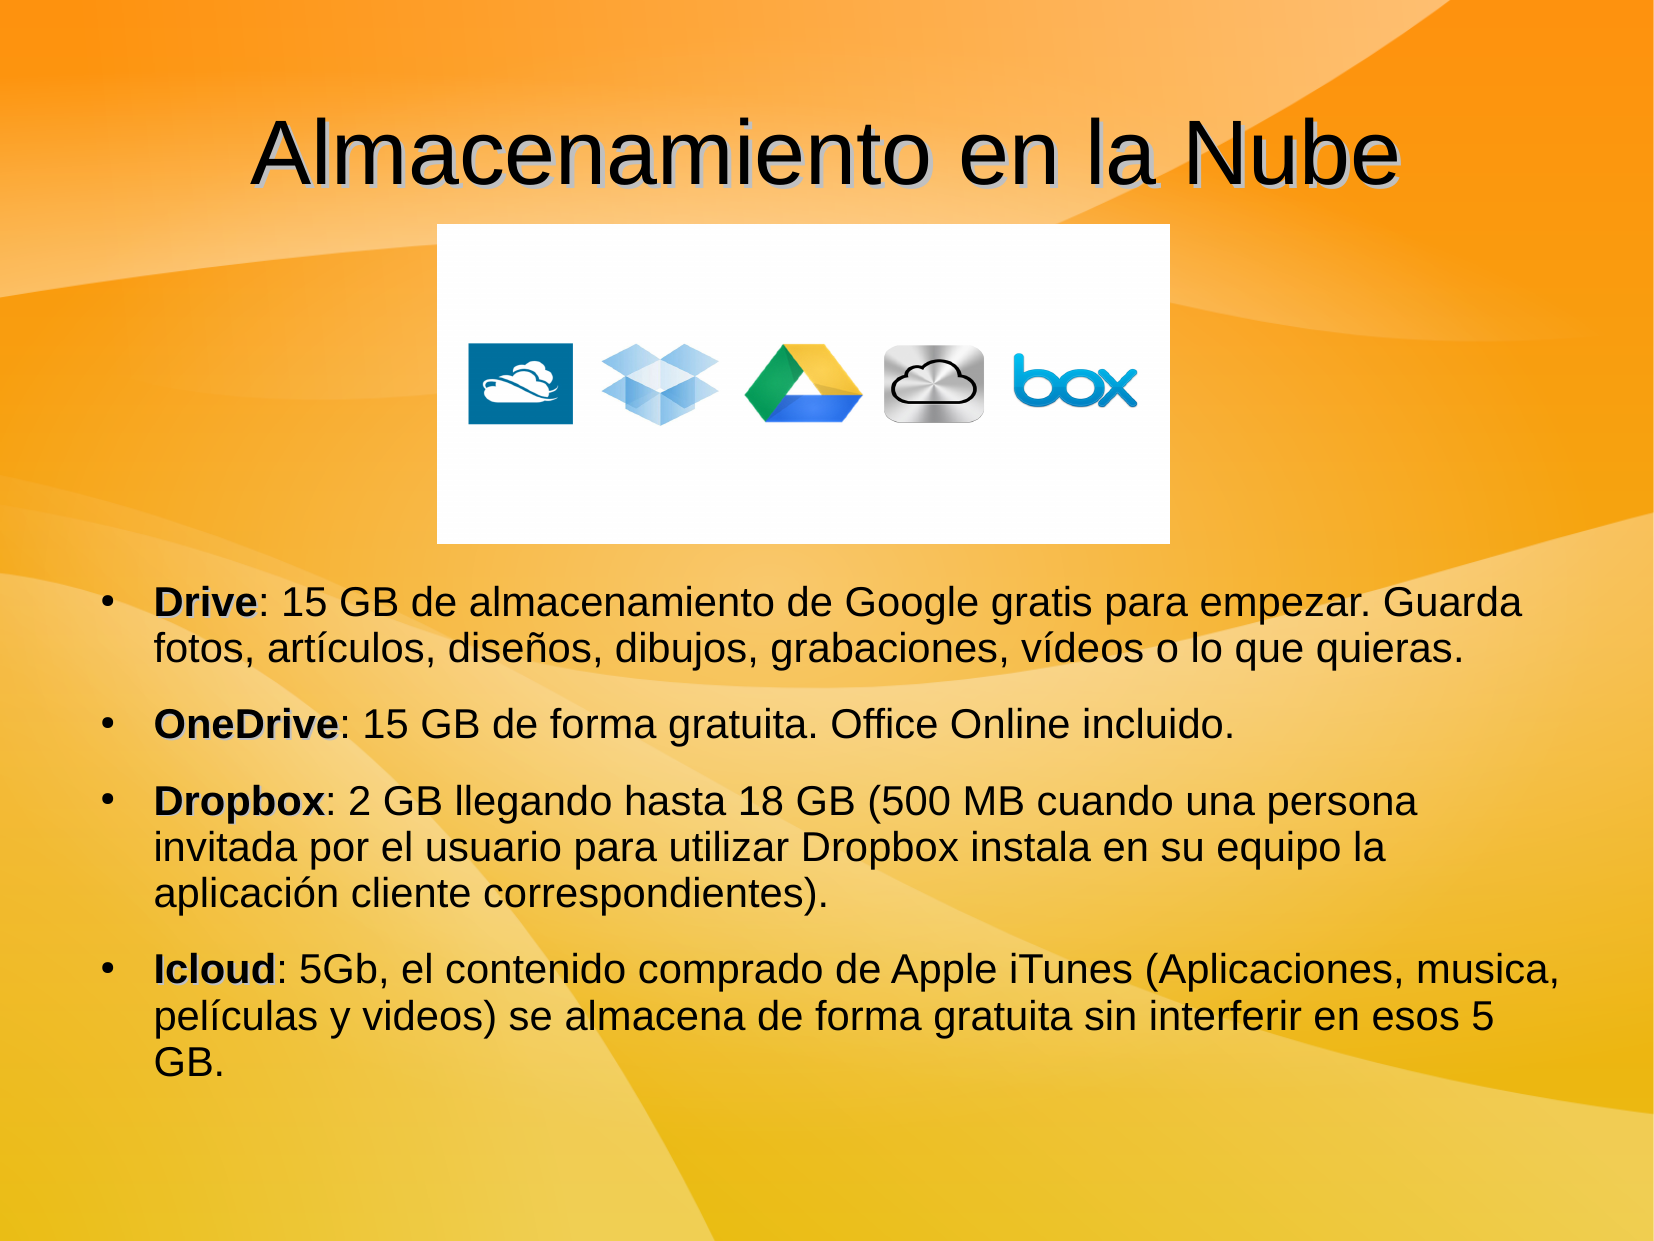

# Almacenamiento en la Nube
Drive: 15 GB de almacenamiento de Google gratis para empezar. Guarda fotos, artículos, diseños, dibujos, grabaciones, vídeos o lo que quieras.
OneDrive: 15 GB de forma gratuita. Office Online incluido.
Dropbox: 2 GB llegando hasta 18 GB (500 MB cuando una persona invitada por el usuario para utilizar Dropbox instala en su equipo la aplicación cliente correspondientes).
Icloud: 5Gb, el contenido comprado de Apple iTunes (Aplicaciones, musica, películas y videos) se almacena de forma gratuita sin interferir en esos 5 GB.